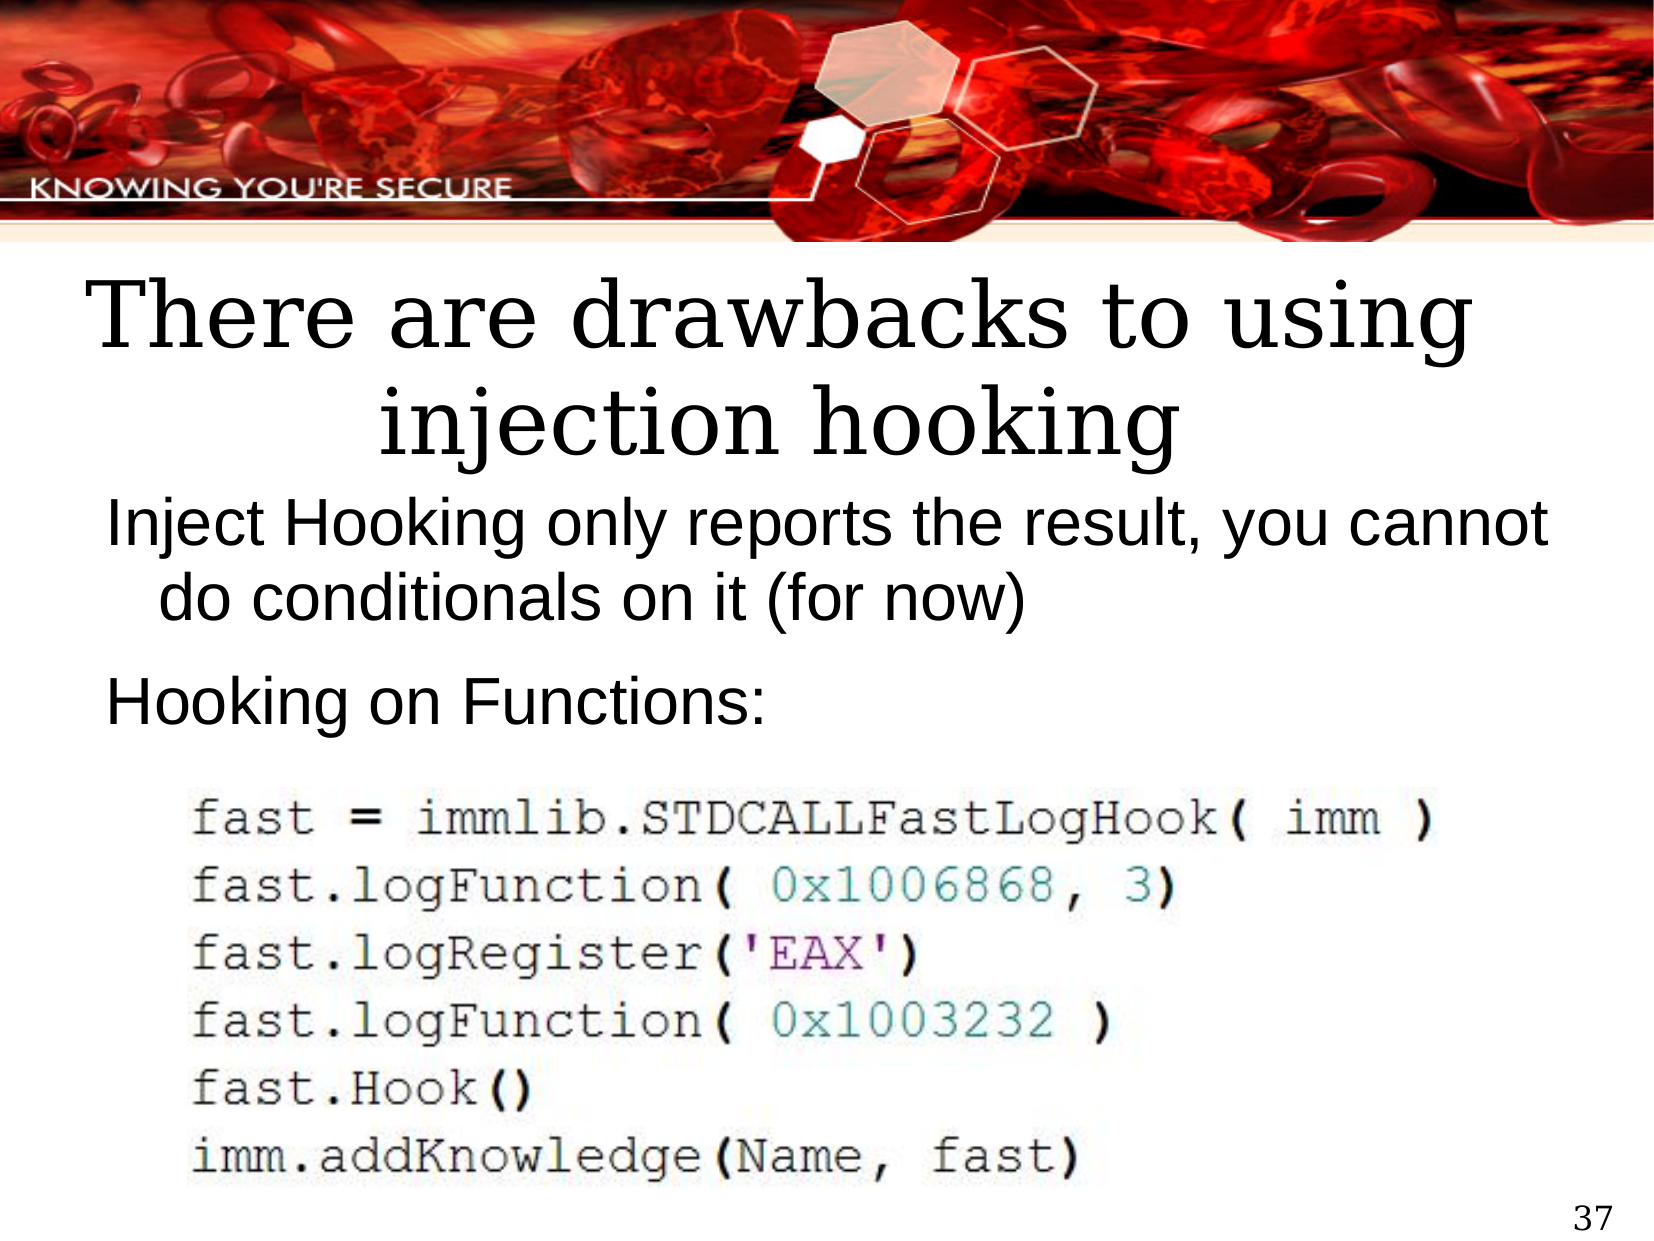

# There are drawbacks to using injection hooking
Inject Hooking only reports the result, you cannot do conditionals on it (for now)
Hooking on Functions: